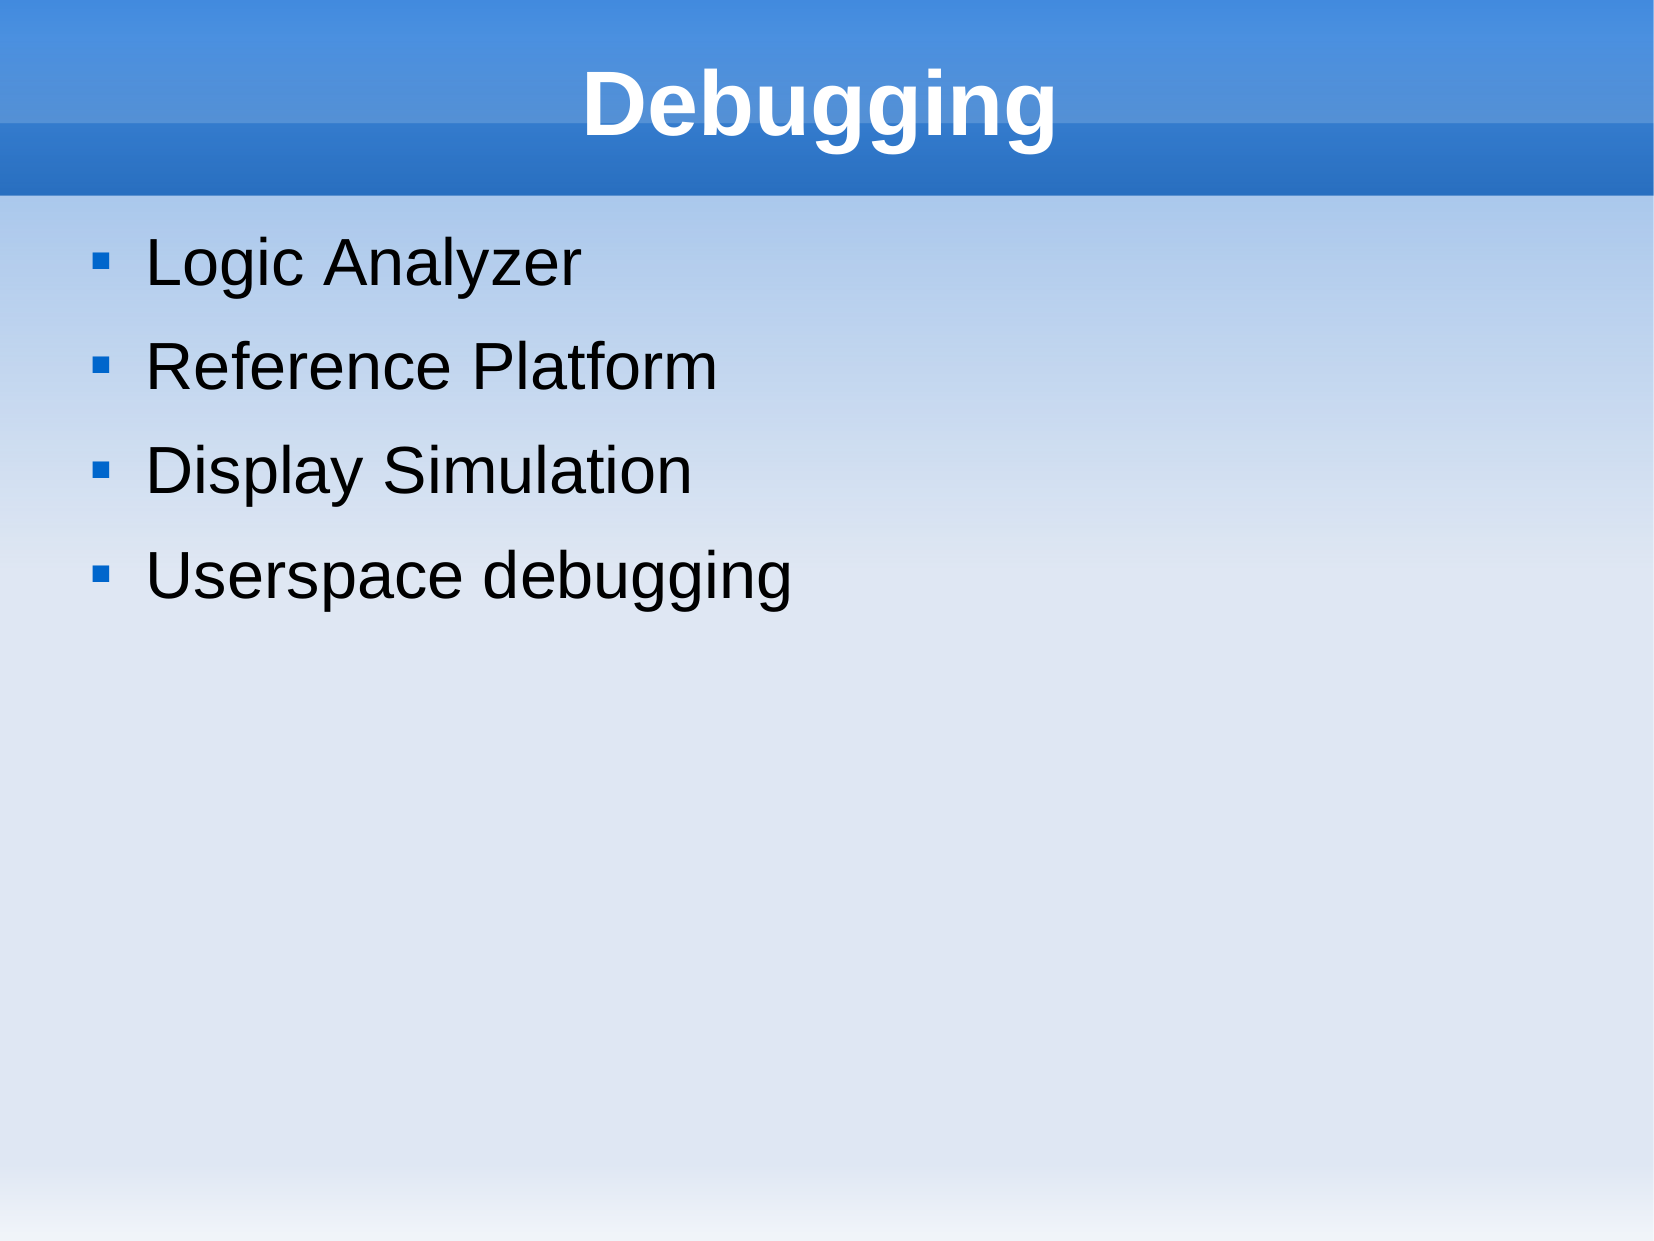

# Debugging
Logic Analyzer
Reference Platform
Display Simulation
Userspace debugging